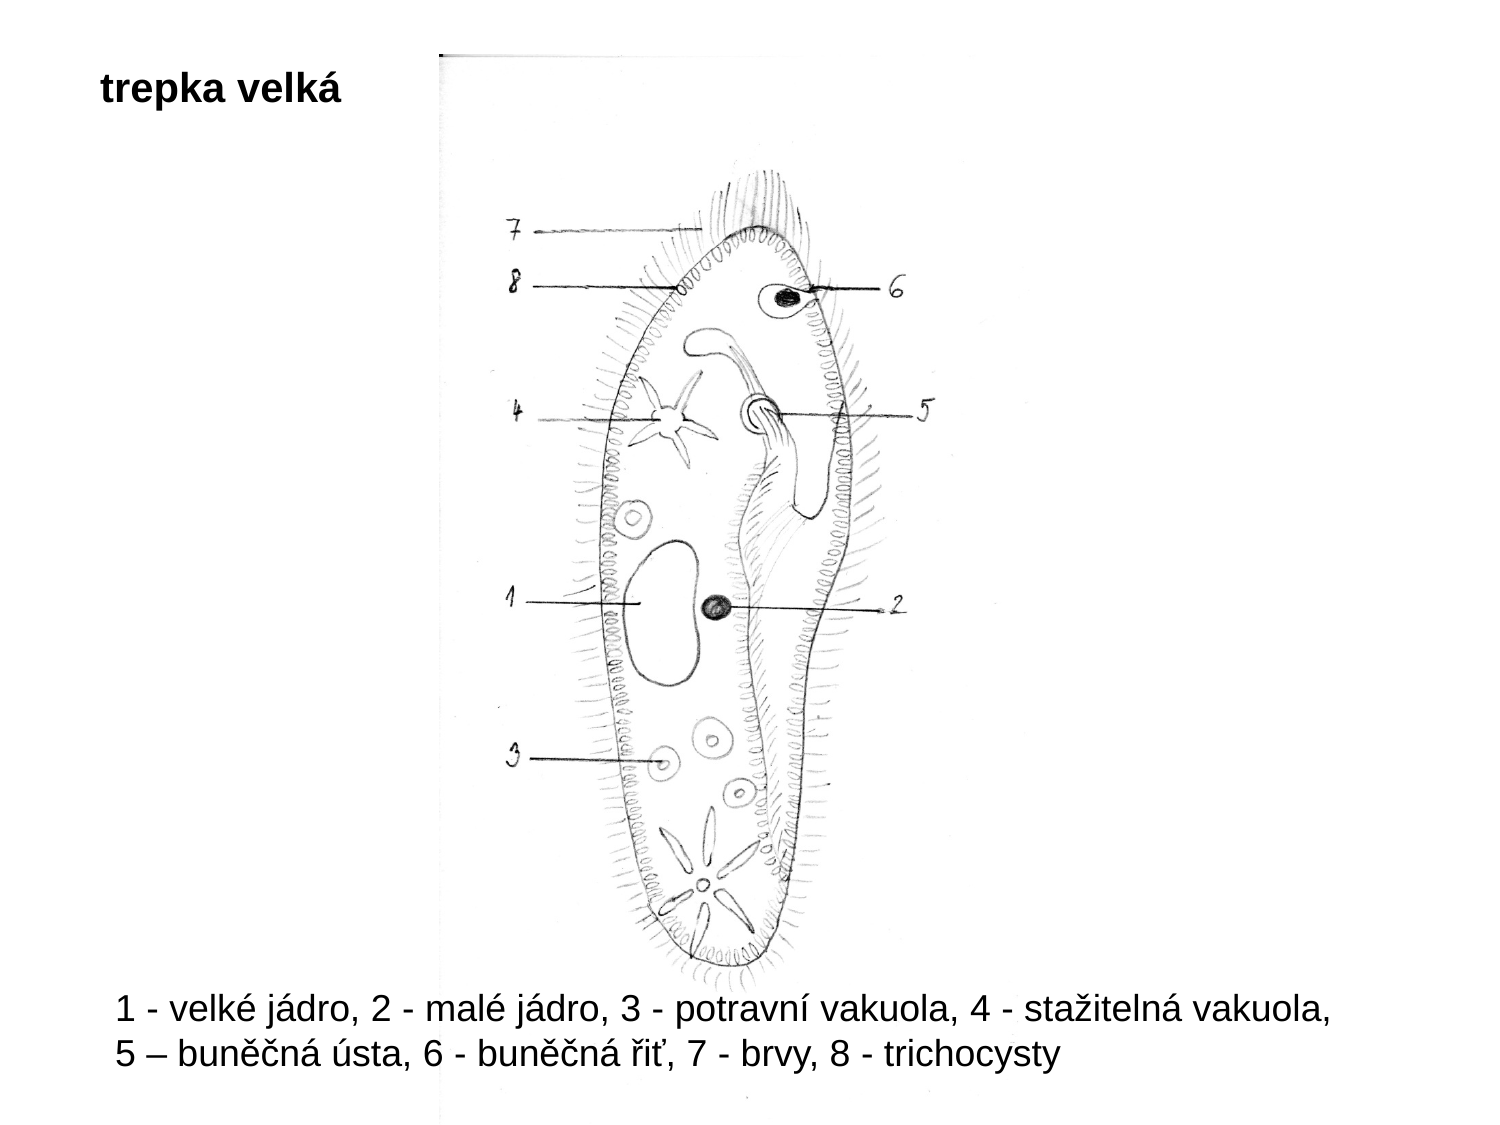

#
trepka velká
1 - velké jádro, 2 - malé jádro, 3 - potravní vakuola, 4 - stažitelná vakuola,
5 – buněčná ústa, 6 - buněčná řiť, 7 - brvy, 8 - trichocysty